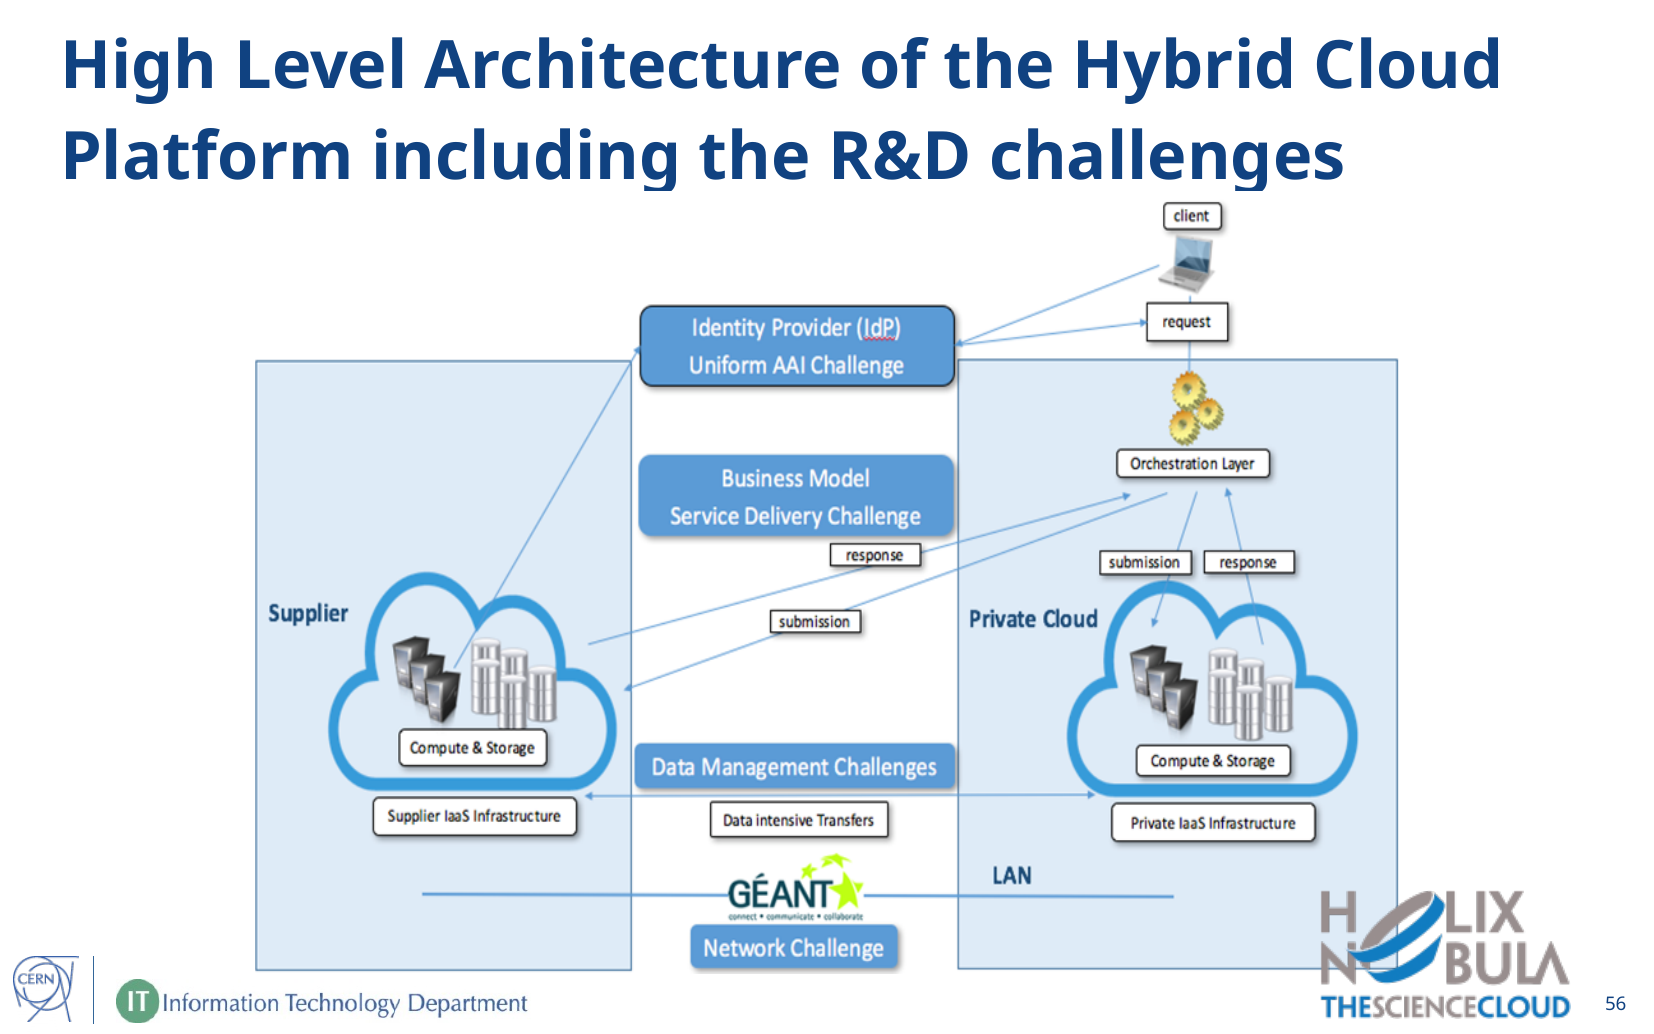

# High Level Architecture of the Hybrid Cloud Platform including the R&D challenges